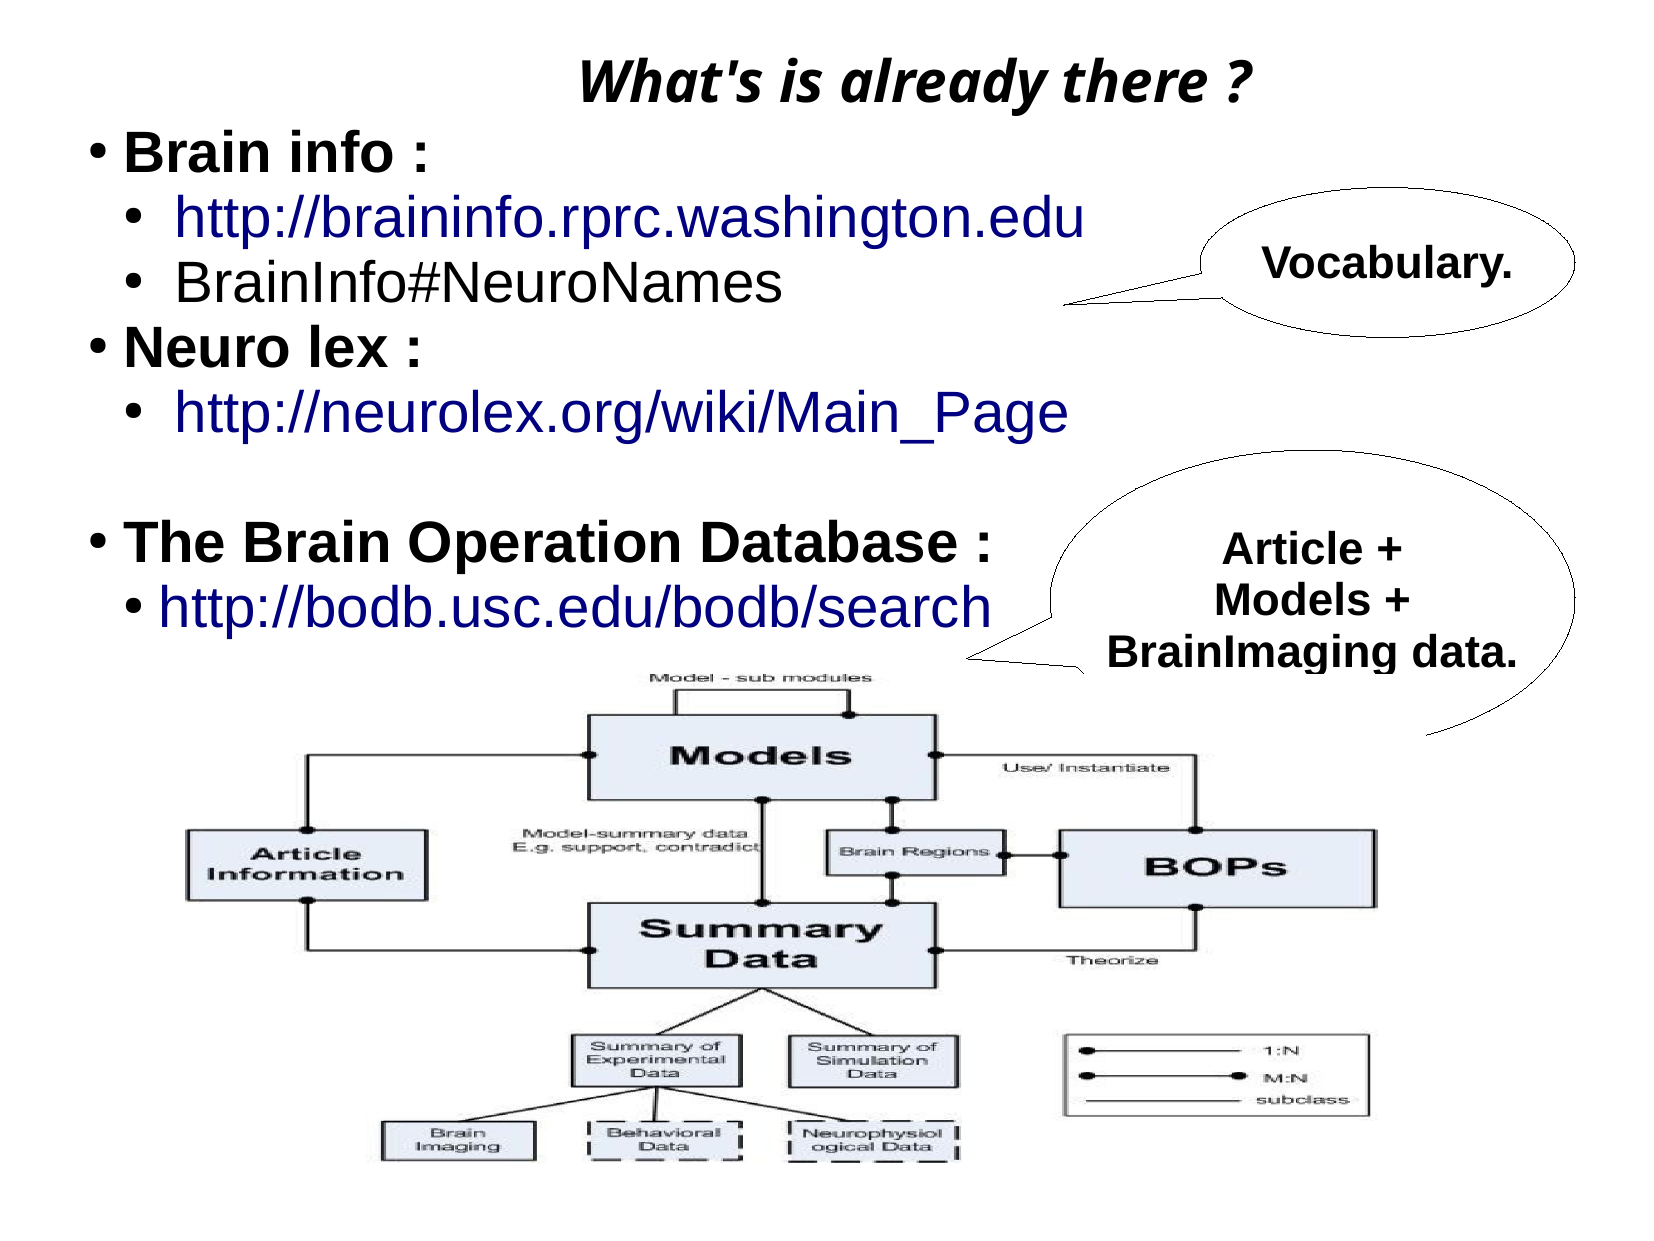

What's is already there ?
Brain info :
 http://braininfo.rprc.washington.edu
 BrainInfo#NeuroNames
Neuro lex :
 http://neurolex.org/wiki/Main_Page
The Brain Operation Database :
http://bodb.usc.edu/bodb/search
Vocabulary.
Article +
Models +
BrainImaging data.